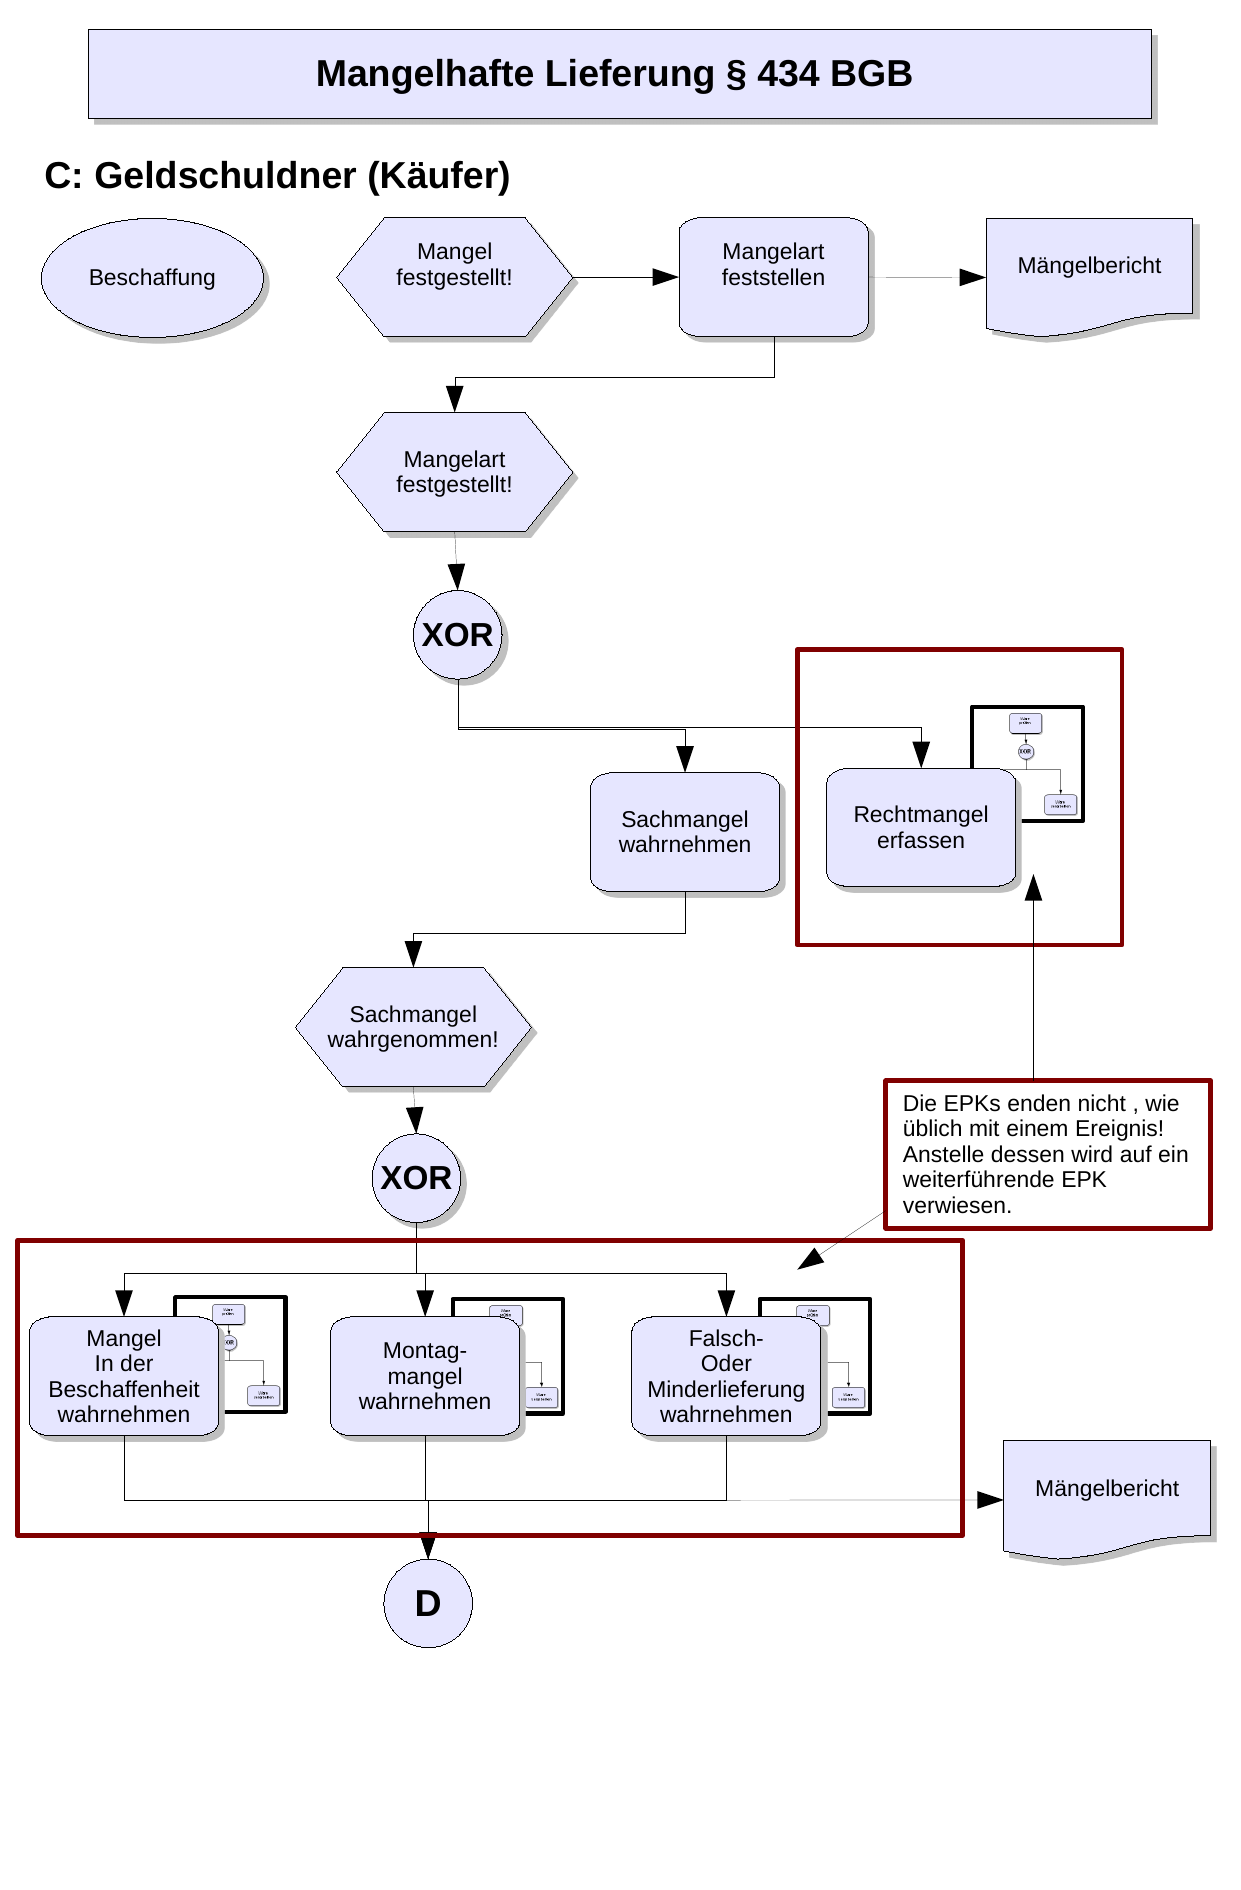

Mangelhafte Lieferung § 434 BGB
C: Geldschuldner (Käufer)
Mangel
festgestellt!
Mangelart
feststellen
Beschaffung
Mängelbericht
Mangelart
festgestellt!
XOR
Rechtmangel
erfassen
Sachmangel
wahrnehmen
Sachmangel
wahrgenommen!
Die EPKs enden nicht , wie
üblich mit einem Ereignis!
Anstelle dessen wird auf ein
weiterführende EPK
verwiesen.
XOR
Mangel
In der
Beschaffenheit
wahrnehmen
Montag-
mangel
wahrnehmen
Falsch-
Oder
Minderlieferung
wahrnehmen
Mängelbericht
D